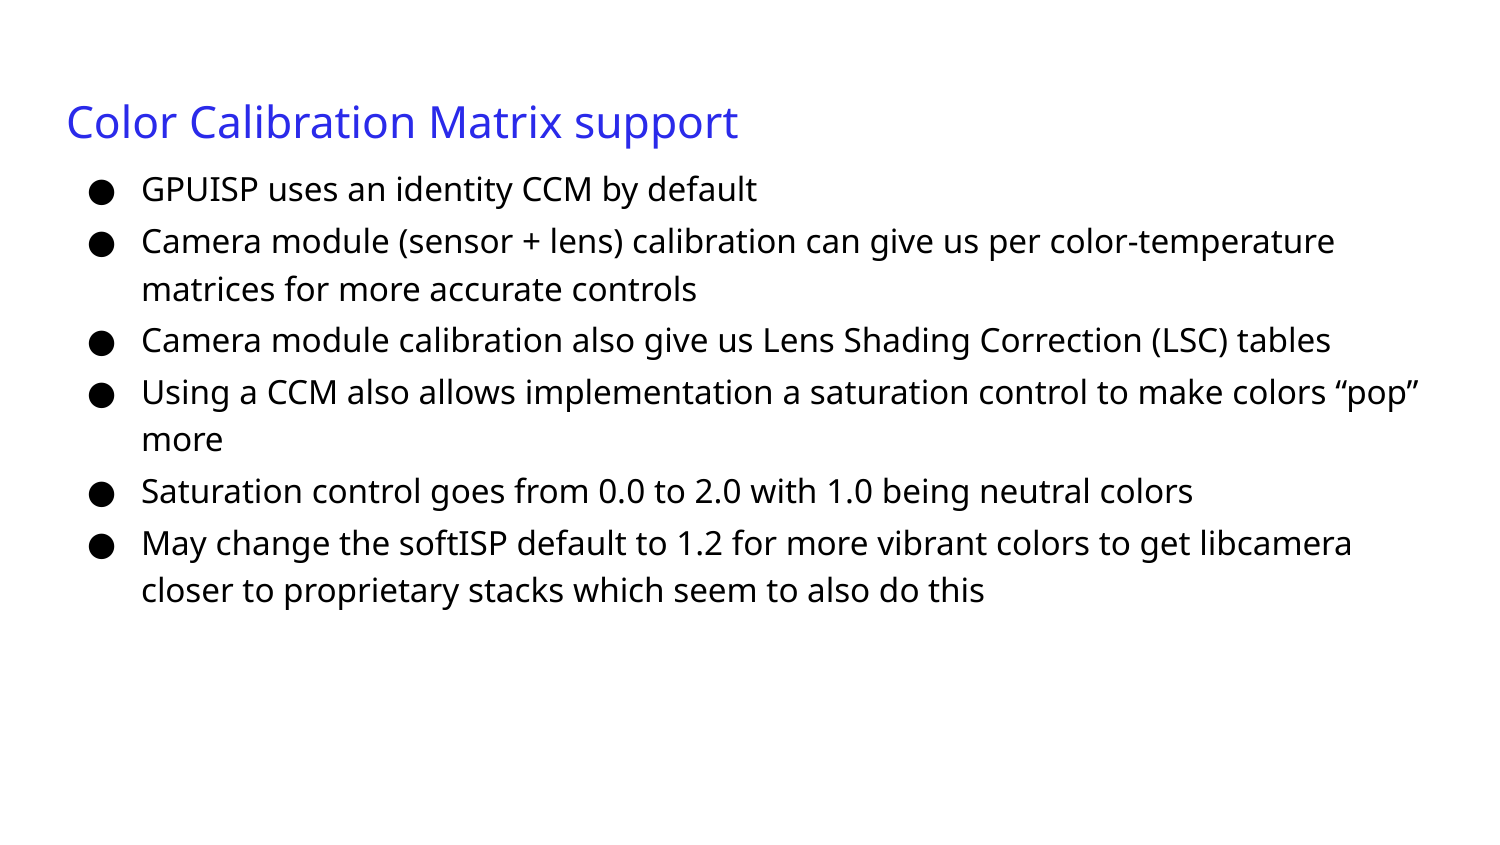

# Color Calibration Matrix support
GPUISP uses an identity CCM by default
Camera module (sensor + lens) calibration can give us per color-temperature matrices for more accurate controls
Camera module calibration also give us Lens Shading Correction (LSC) tables
Using a CCM also allows implementation a saturation control to make colors “pop” more
Saturation control goes from 0.0 to 2.0 with 1.0 being neutral colors
May change the softISP default to 1.2 for more vibrant colors to get libcamera closer to proprietary stacks which seem to also do this